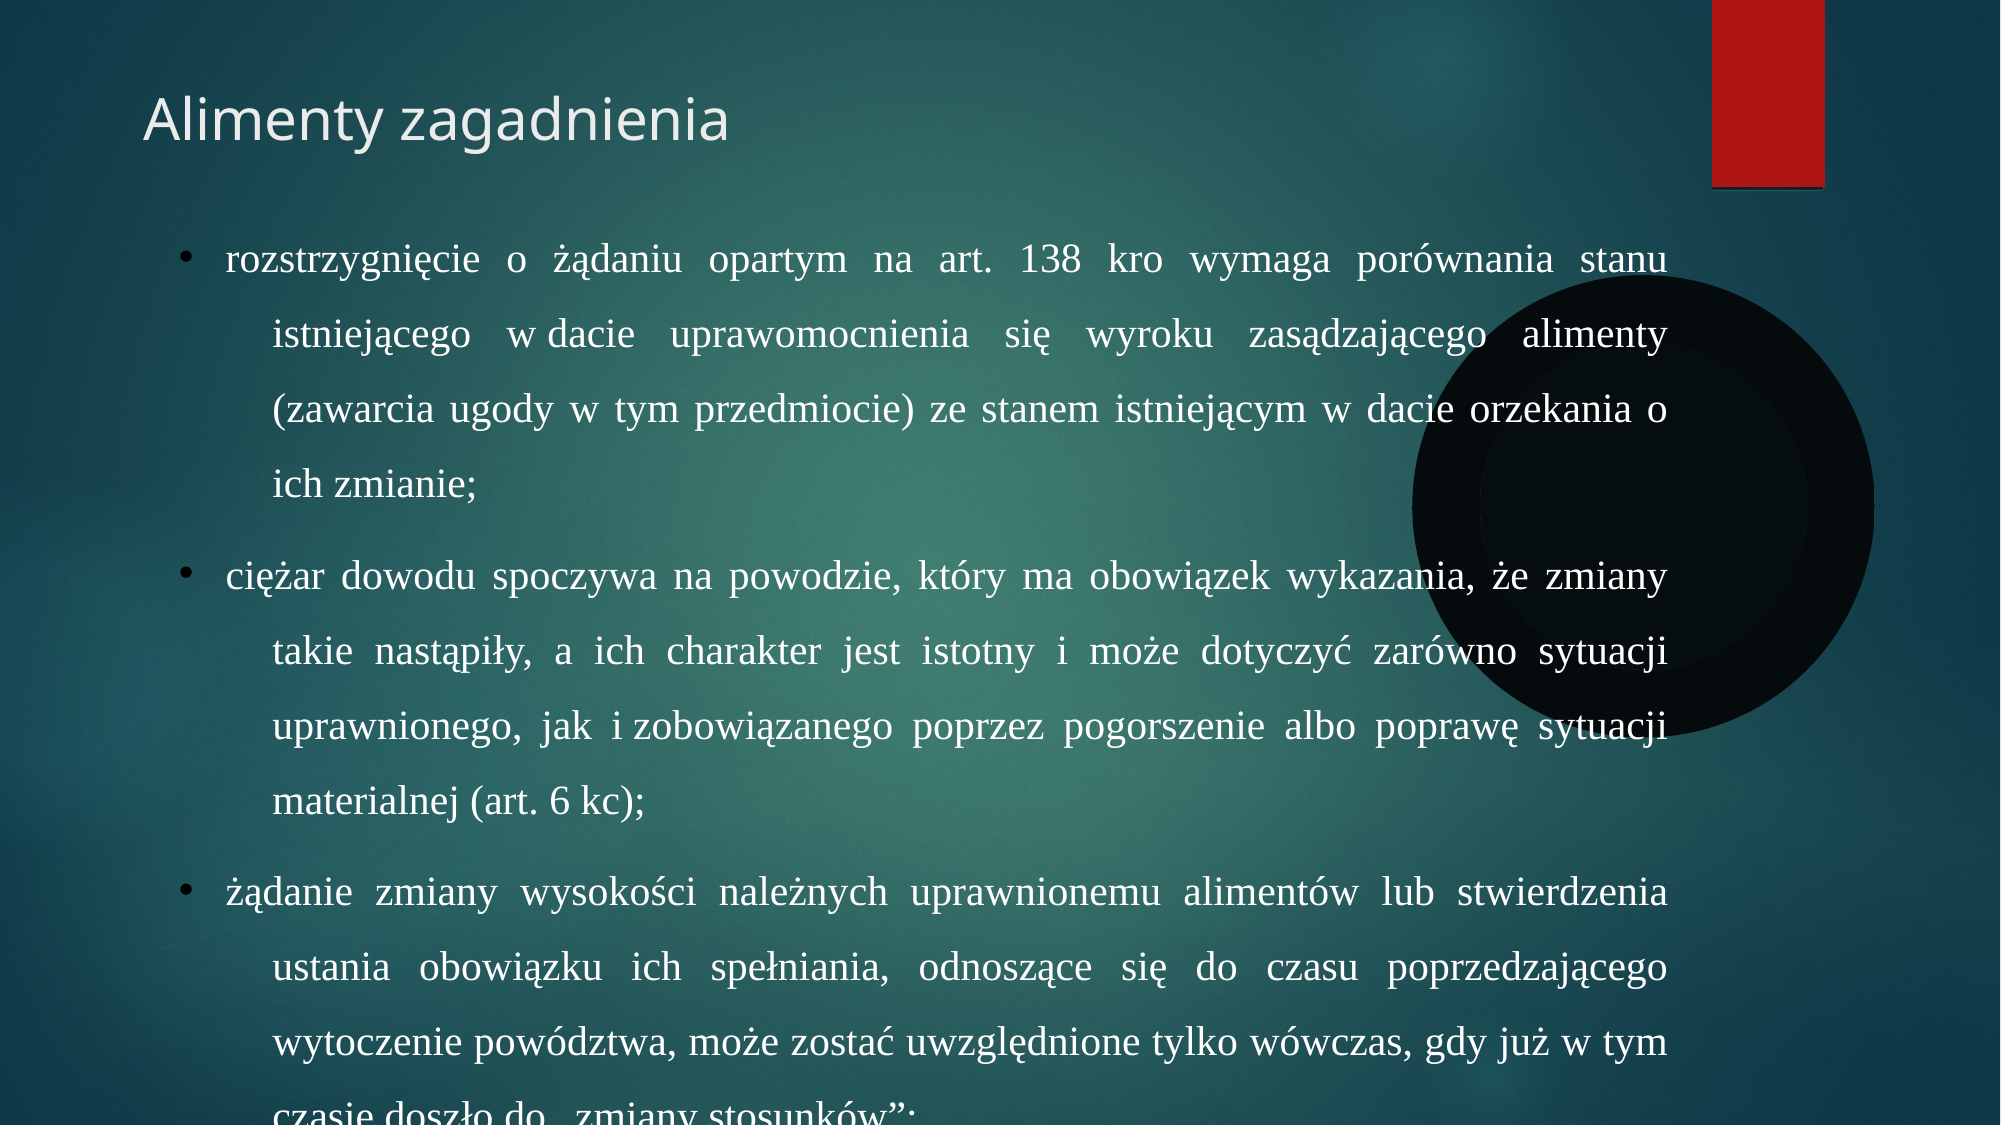

# Alimenty zagadnienia
rozstrzygnięcie o żądaniu opartym na art. 138 kro wymaga porównania stanu istniejącego w dacie uprawomocnienia się wyroku zasądzającego alimenty (zawarcia ugody w tym przedmiocie) ze stanem istniejącym w dacie orzekania o ich zmianie;
ciężar dowodu spoczywa na powodzie, który ma obowiązek wykazania, że zmiany takie nastąpiły, a ich charakter jest istotny i może dotyczyć zarówno sytuacji uprawnionego, jak i zobowiązanego poprzez pogorszenie albo poprawę sytuacji materialnej (art. 6 kc);
żądanie zmiany wysokości należnych uprawnionemu alimentów lub stwierdzenia ustania obowiązku ich spełniania, odnoszące się do czasu poprzedzającego wytoczenie powództwa, może zostać uwzględnione tylko wówczas, gdy już w tym czasie doszło do „zmiany stosunków”;